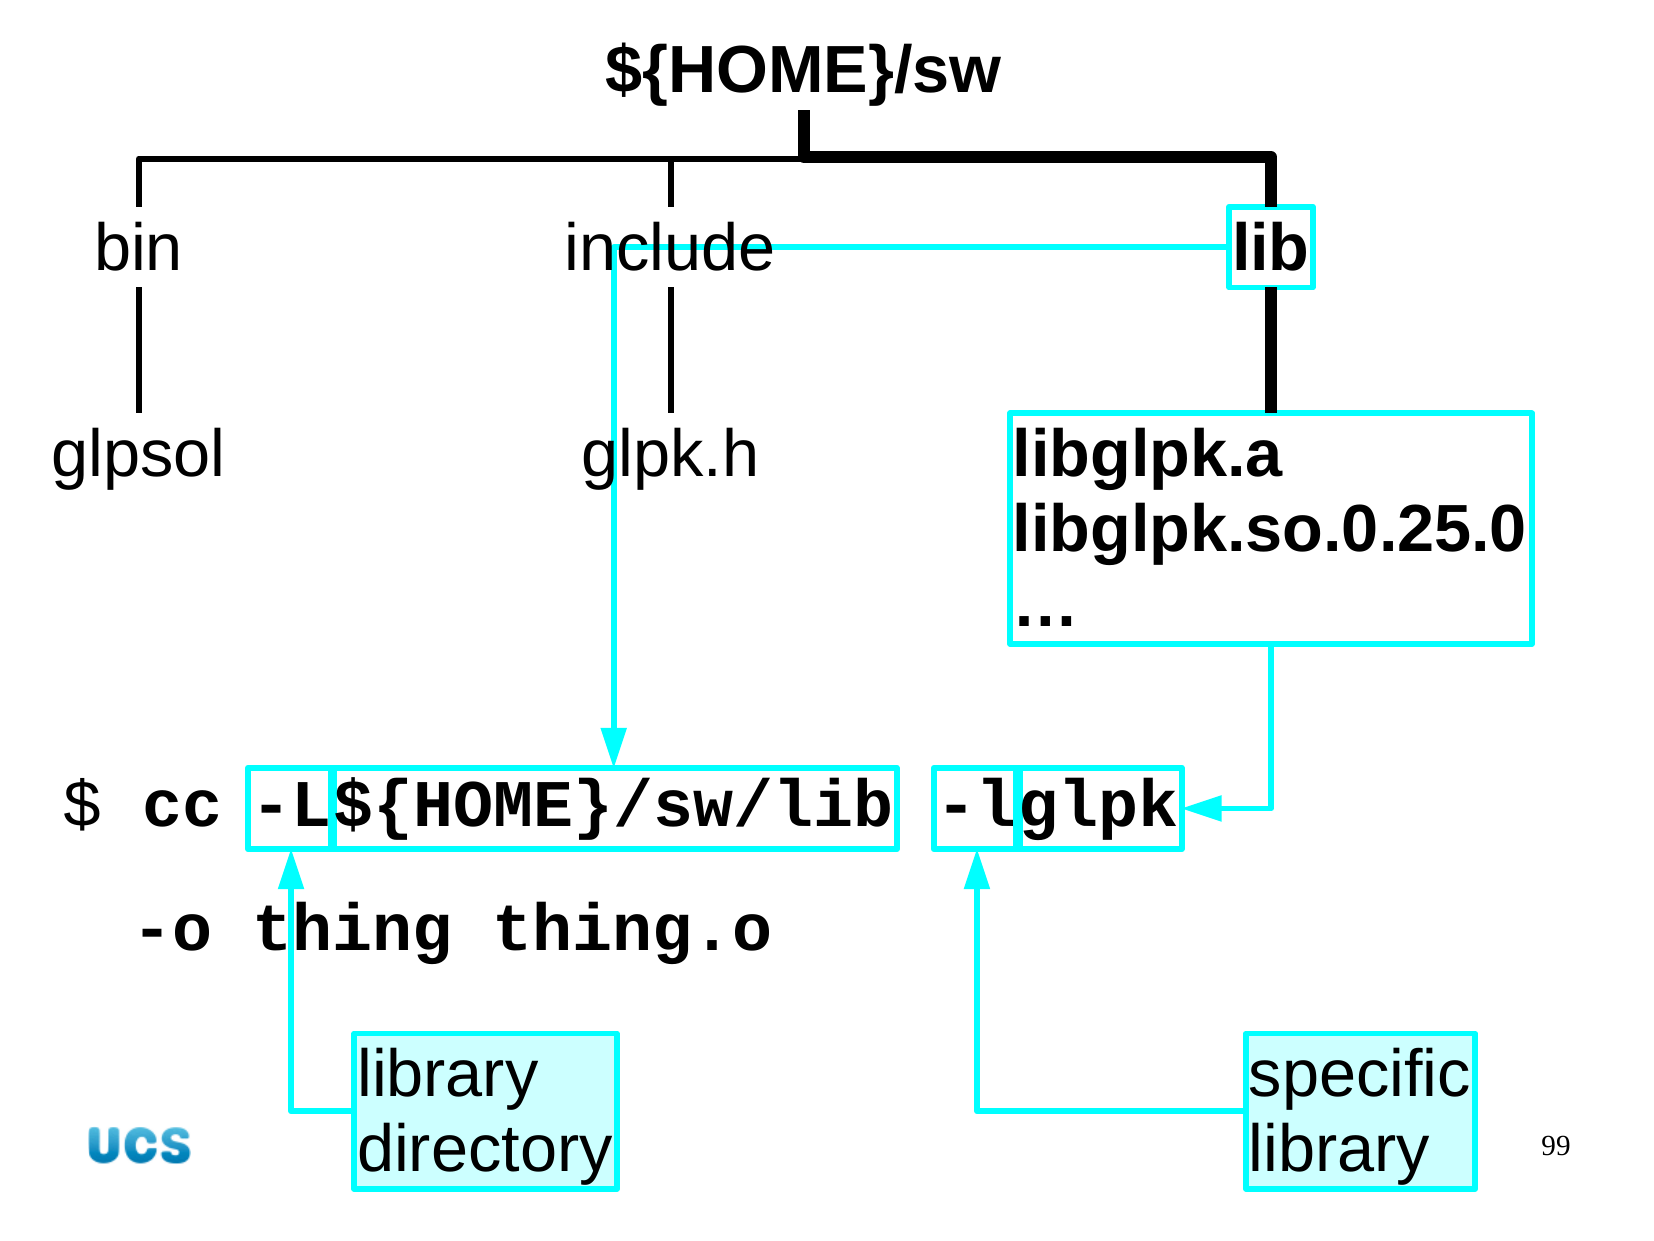

${HOME}/sw
bin
include
lib
glpsol
glpk.h
libglpk.a
libglpk.so.0.25.0
…
$ cc
-L
${HOME}/sw/lib
-l
glpk
-o thing thing.o
library
directory
specific
library
99